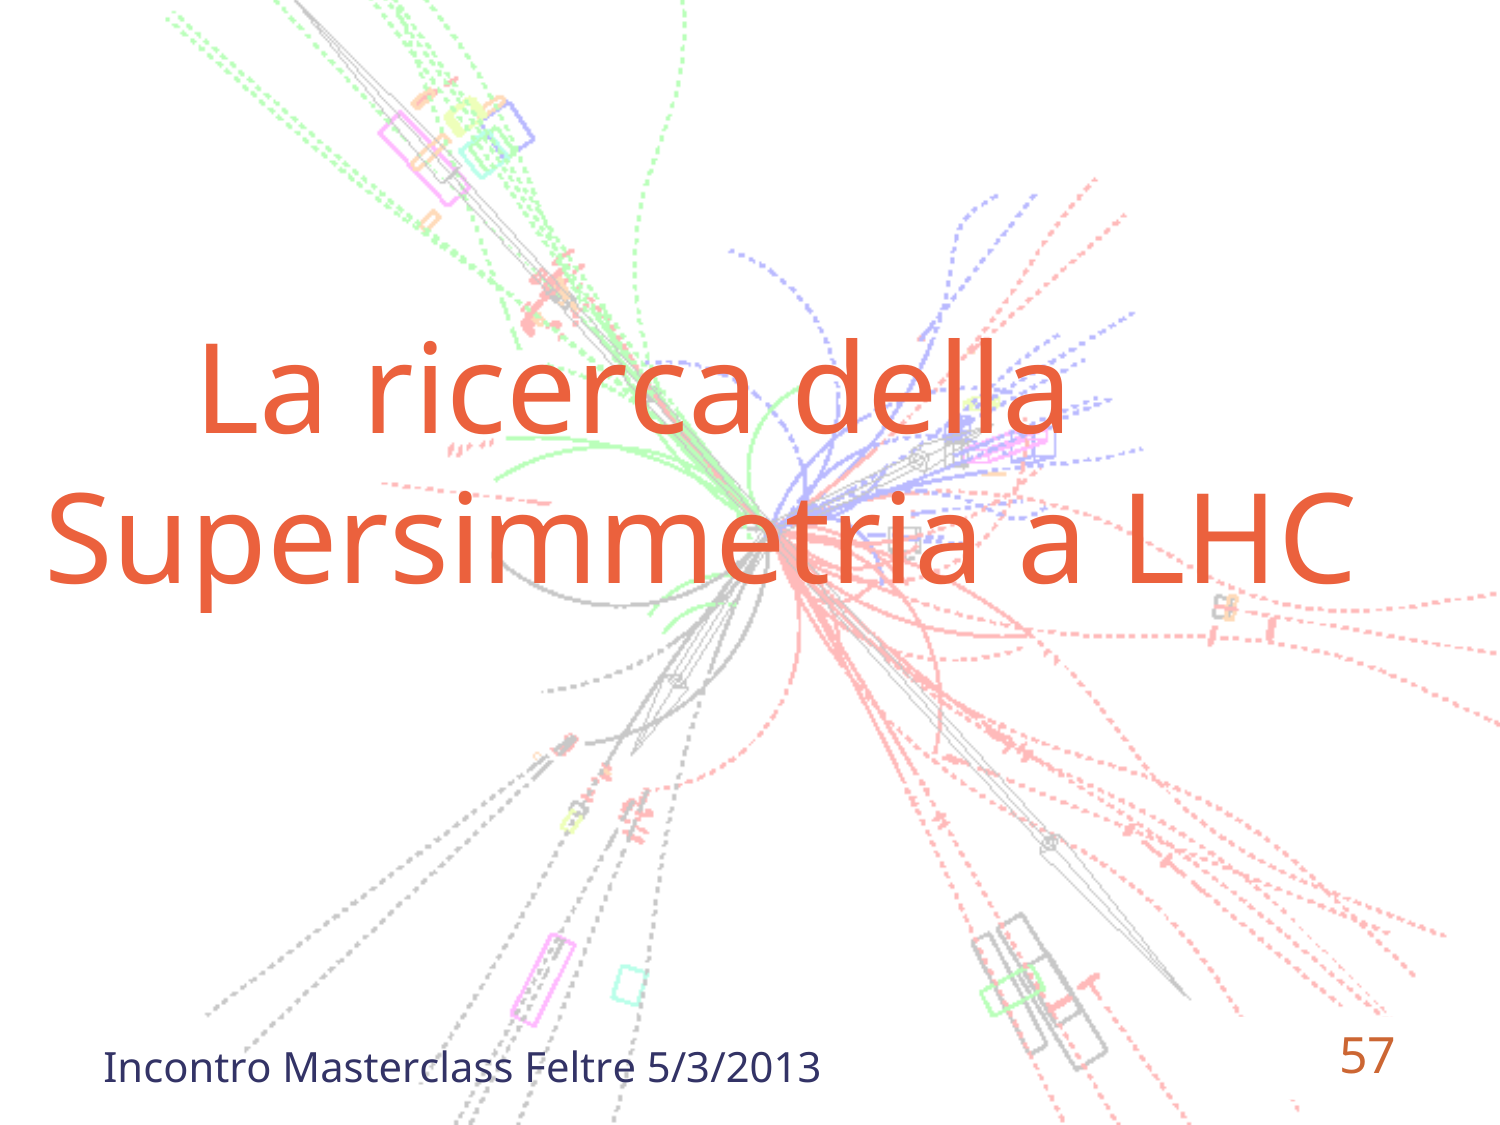

La ricerca della Supersimmetria a LHC
57